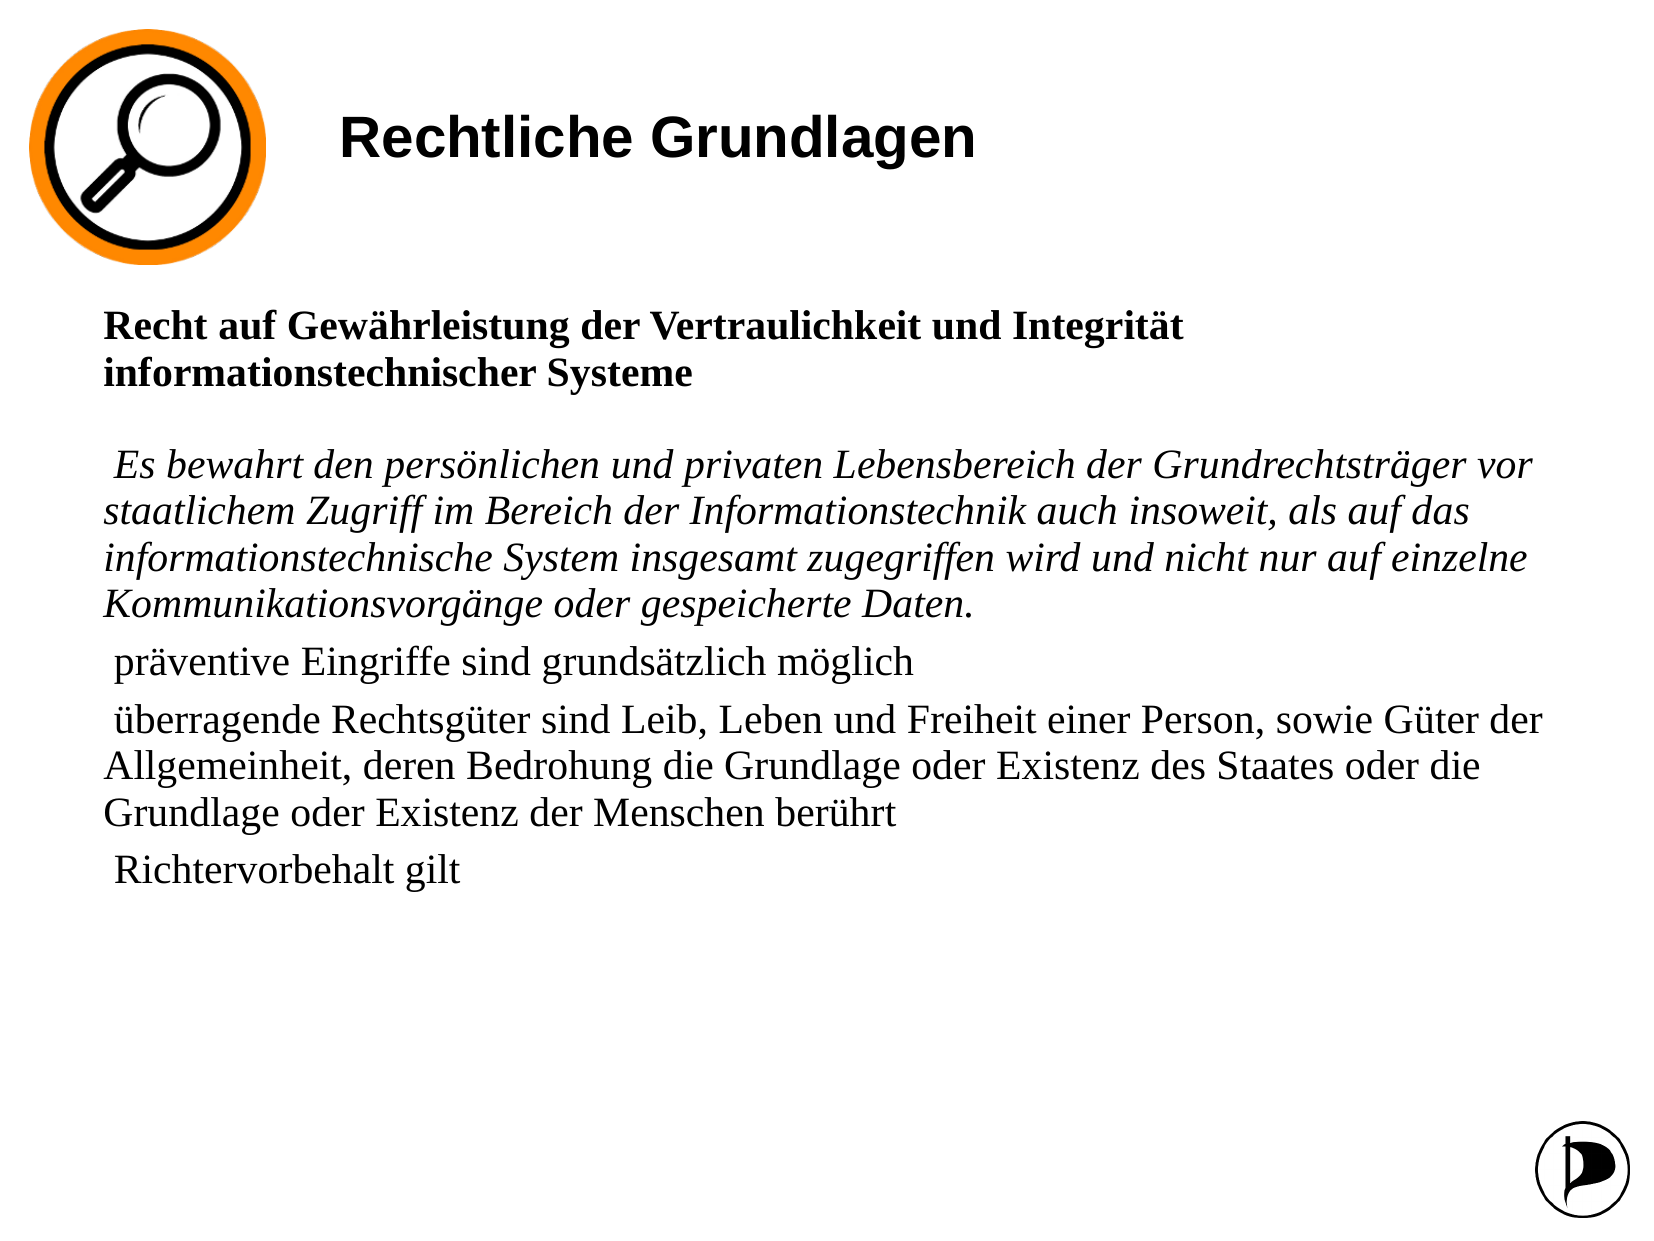

Rechtliche Grundlagen
Recht auf Gewährleistung der Vertraulichkeit und Integrität informationstechnischer Systeme
 Es bewahrt den persönlichen und privaten Lebensbereich der Grundrechtsträger vor staatlichem Zugriff im Bereich der Informationstechnik auch insoweit, als auf das informationstechnische System insgesamt zugegriffen wird und nicht nur auf einzelne Kommunikationsvorgänge oder gespeicherte Daten.
 präventive Eingriffe sind grundsätzlich möglich
 überragende Rechtsgüter sind Leib, Leben und Freiheit einer Person, sowie Güter der Allgemeinheit, deren Bedrohung die Grundlage oder Existenz des Staates oder die Grundlage oder Existenz der Menschen berührt
 Richtervorbehalt gilt